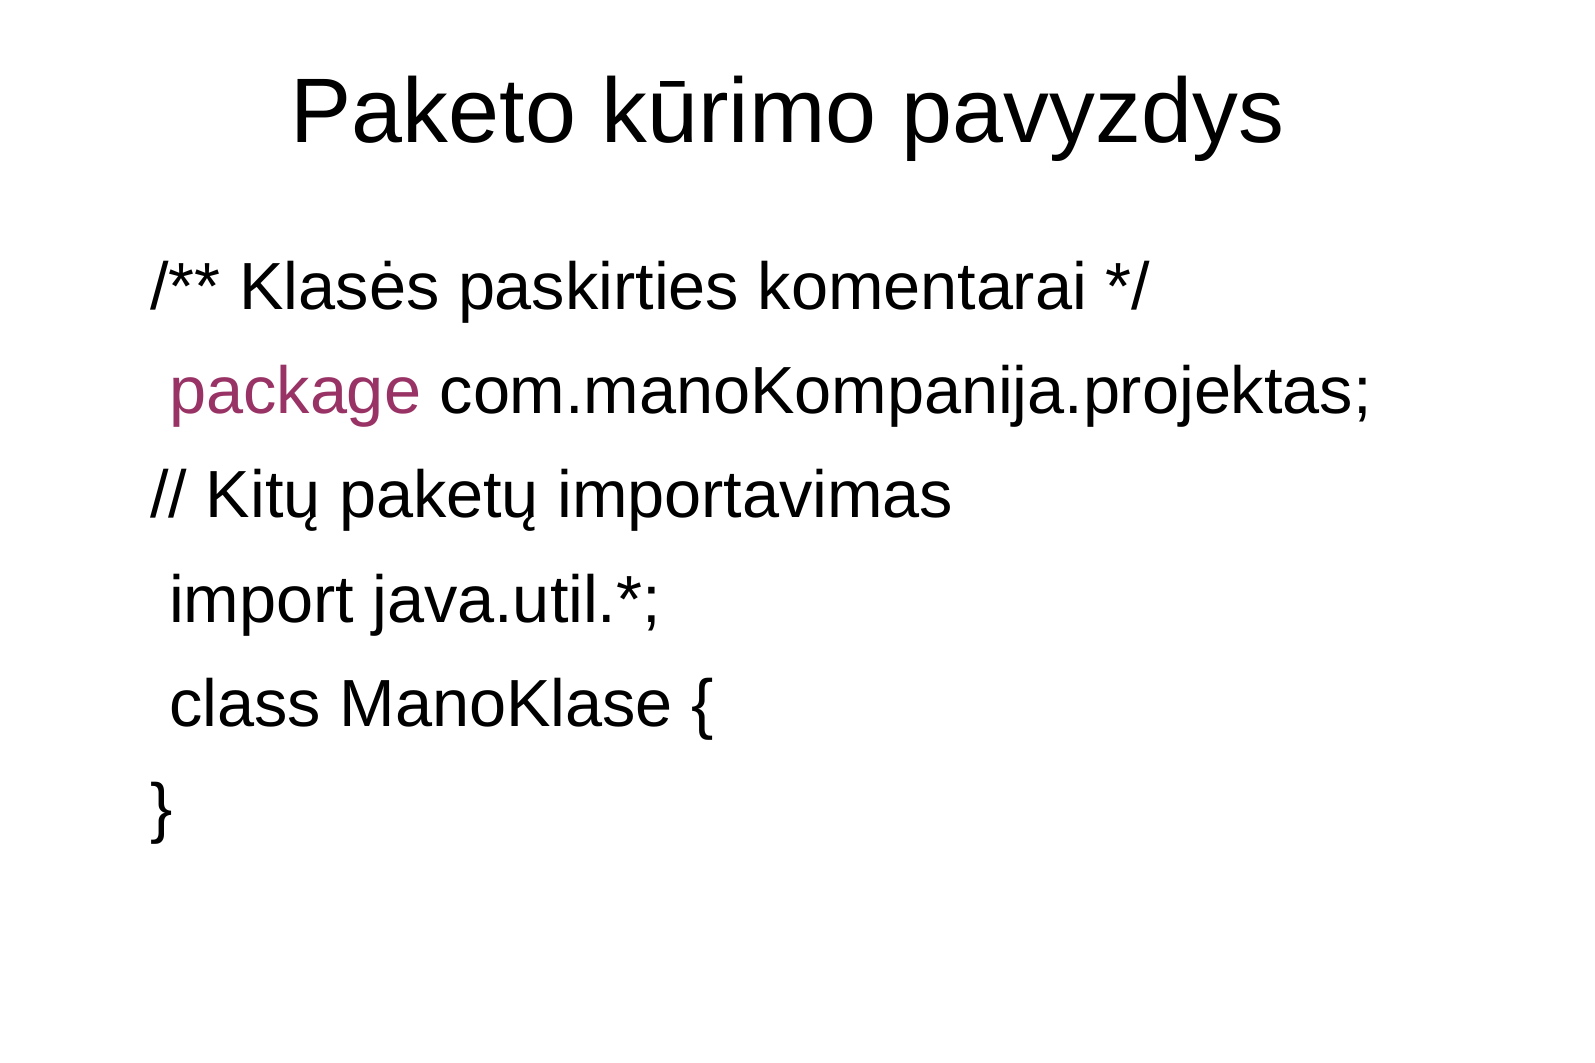

# Paketo kūrimo pavyzdys
/** Klasės paskirties komentarai */
 package com.manoKompanija.projektas;
// Kitų paketų importavimas
 import java.util.*;
 class ManoKlase {
}